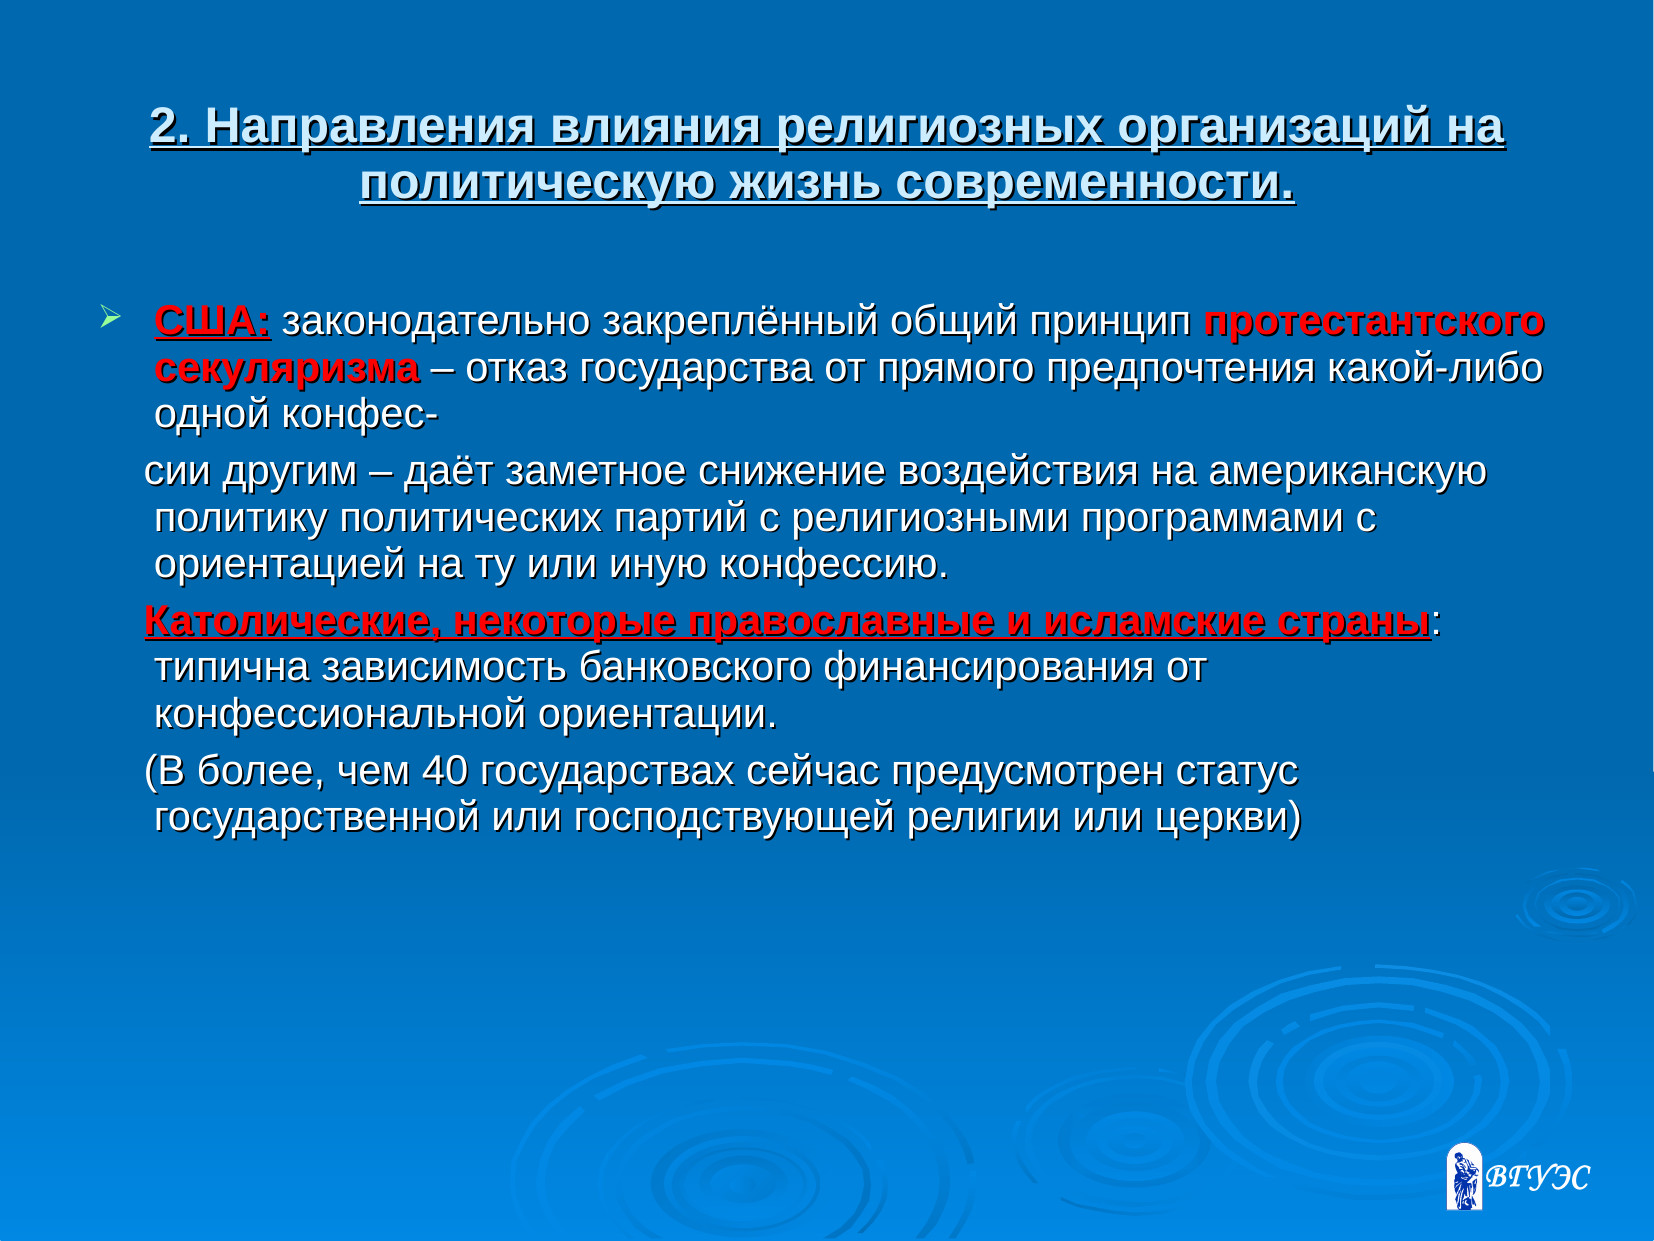

# 2. Направления влияния религиозных организаций на политическую жизнь современности.
США: законодательно закреплённый общий принцип протестантского секуляризма – отказ государства от прямого предпочтения какой-либо одной конфес-
 сии другим – даёт заметное снижение воздействия на американскую политику политических партий с религиозными программами с ориентацией на ту или иную конфессию.
 Католические, некоторые православные и исламские страны: типична зависимость банковского финансирования от конфессиональной ориентации.
 (В более, чем 40 государствах сейчас предусмотрен статус государственной или господствующей религии или церкви)